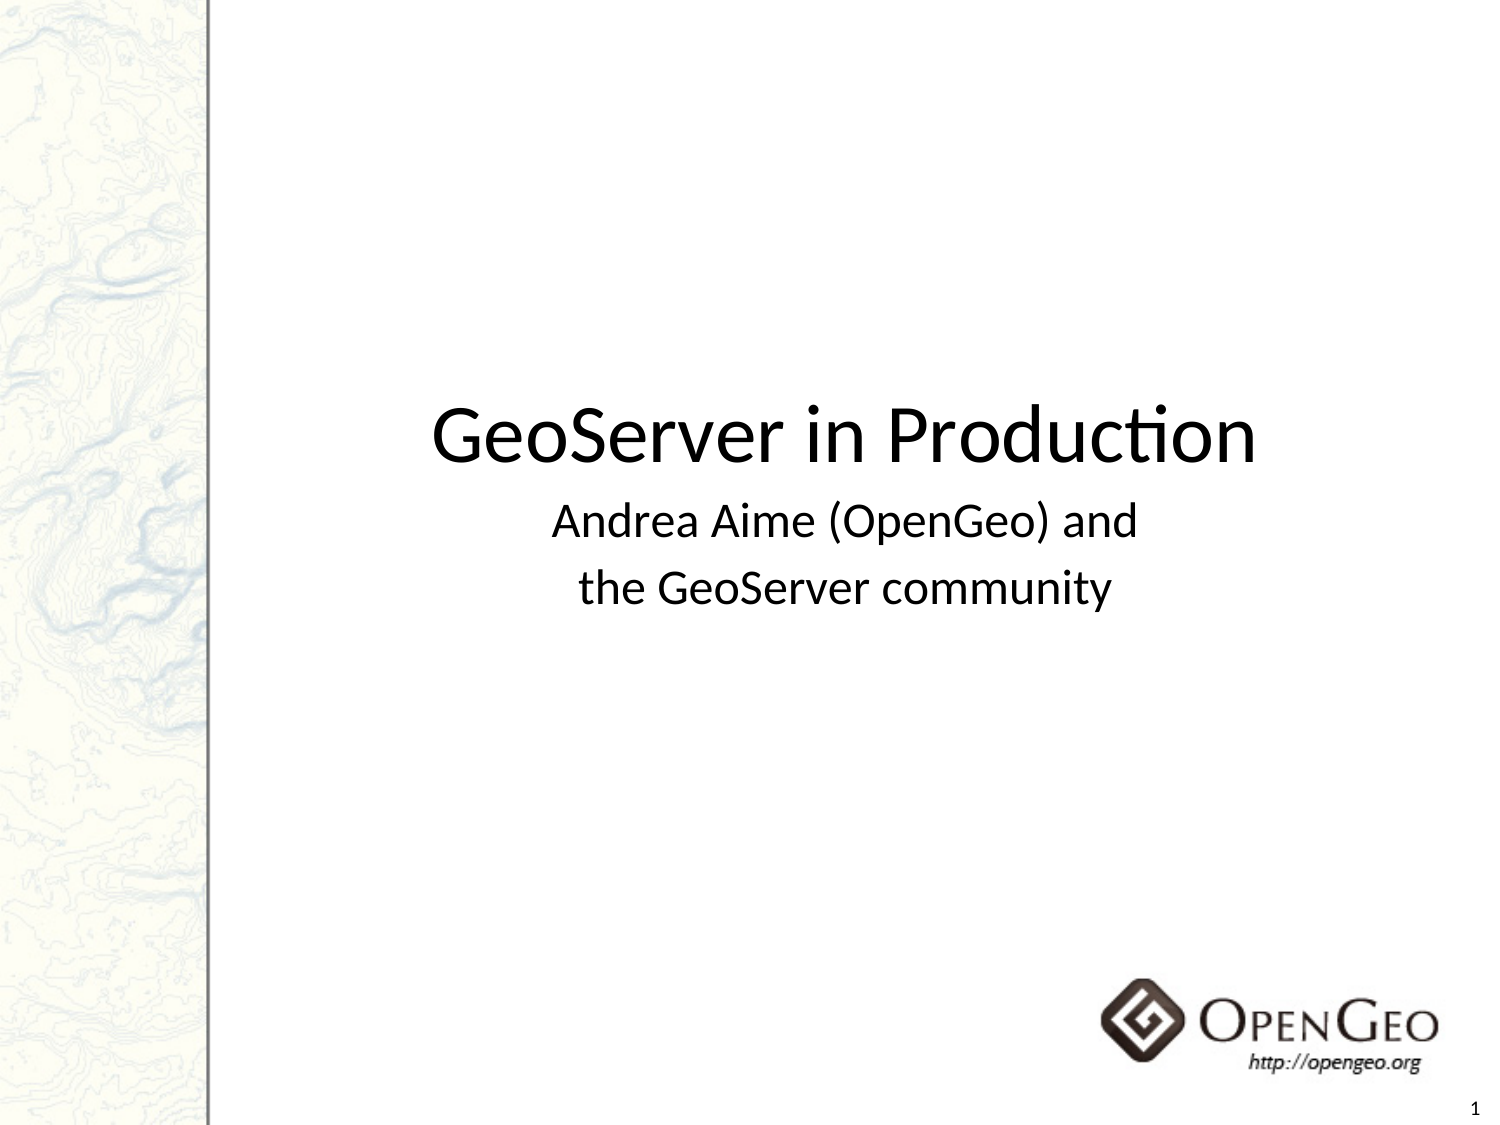

GeoServer in Production
Andrea Aime (OpenGeo) and
the GeoServer community
#